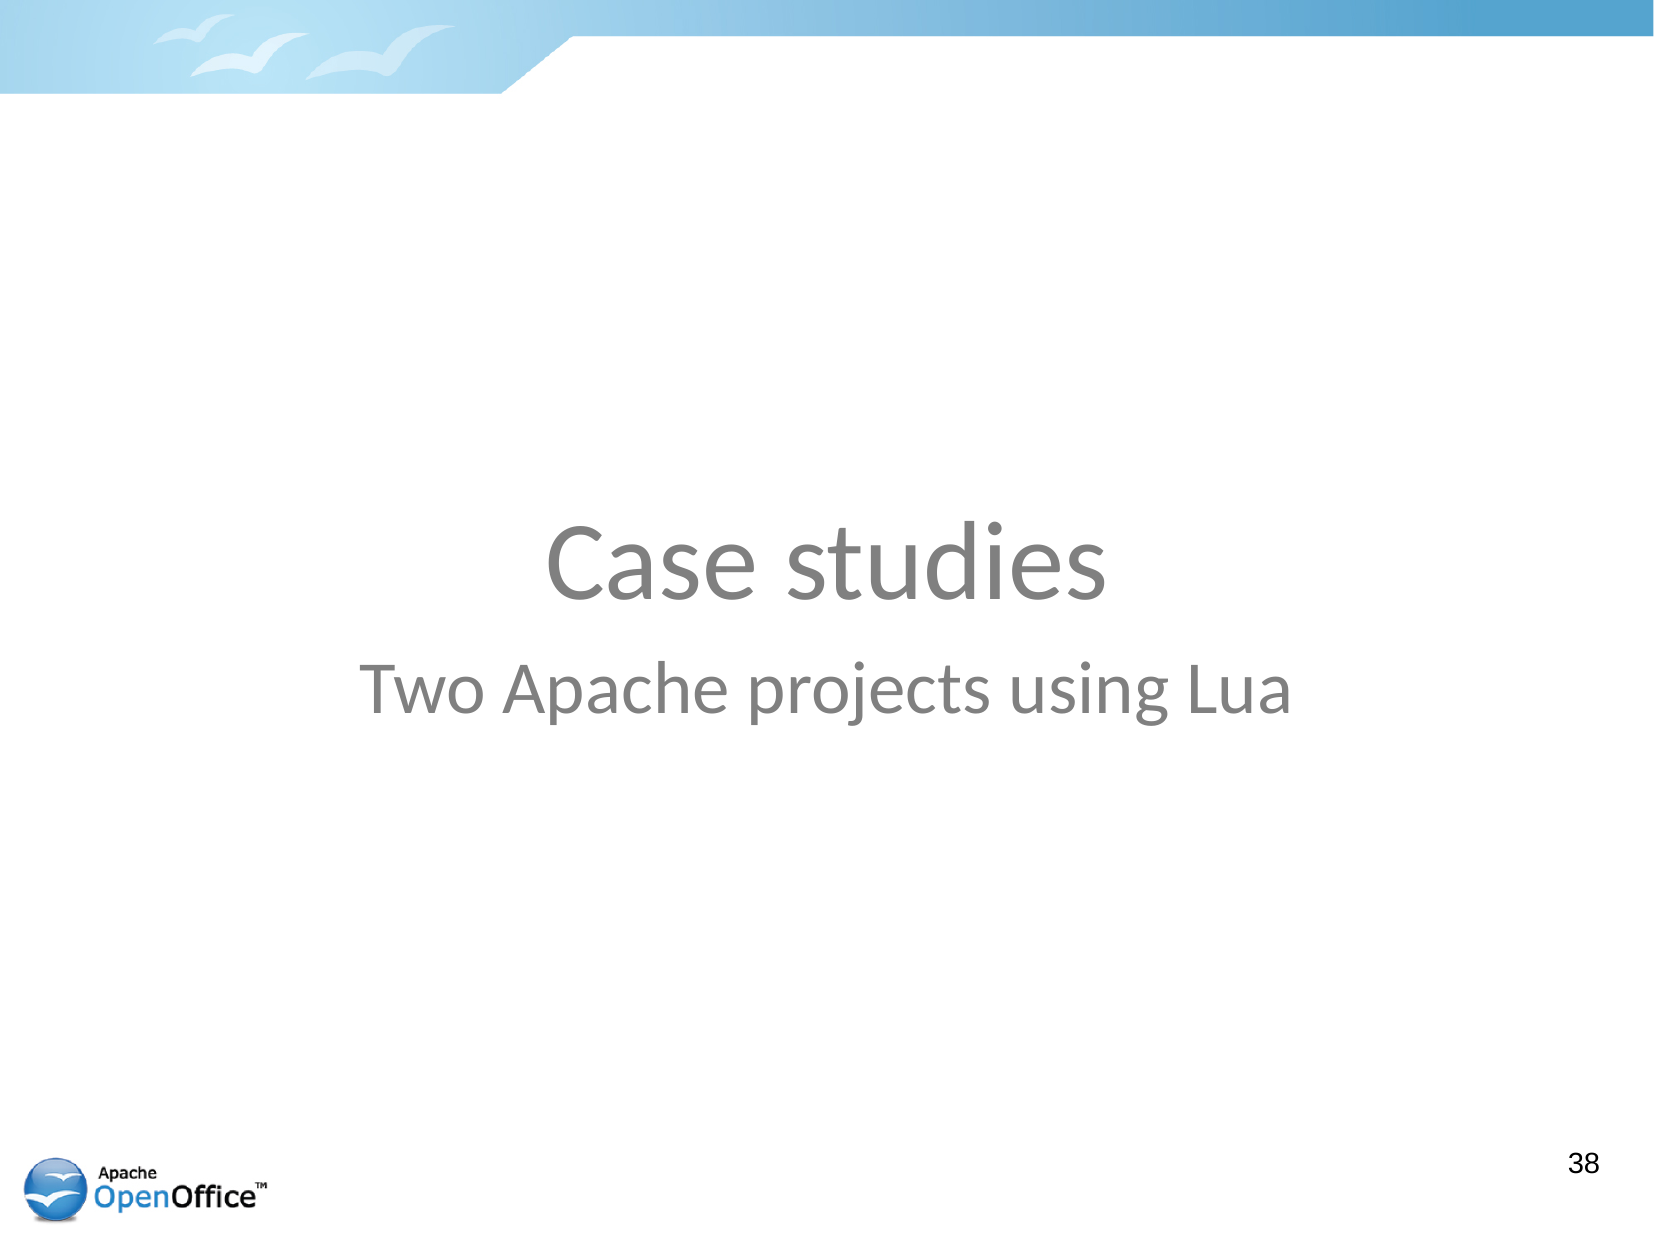

# Case studies
Two Apache projects using Lua
38